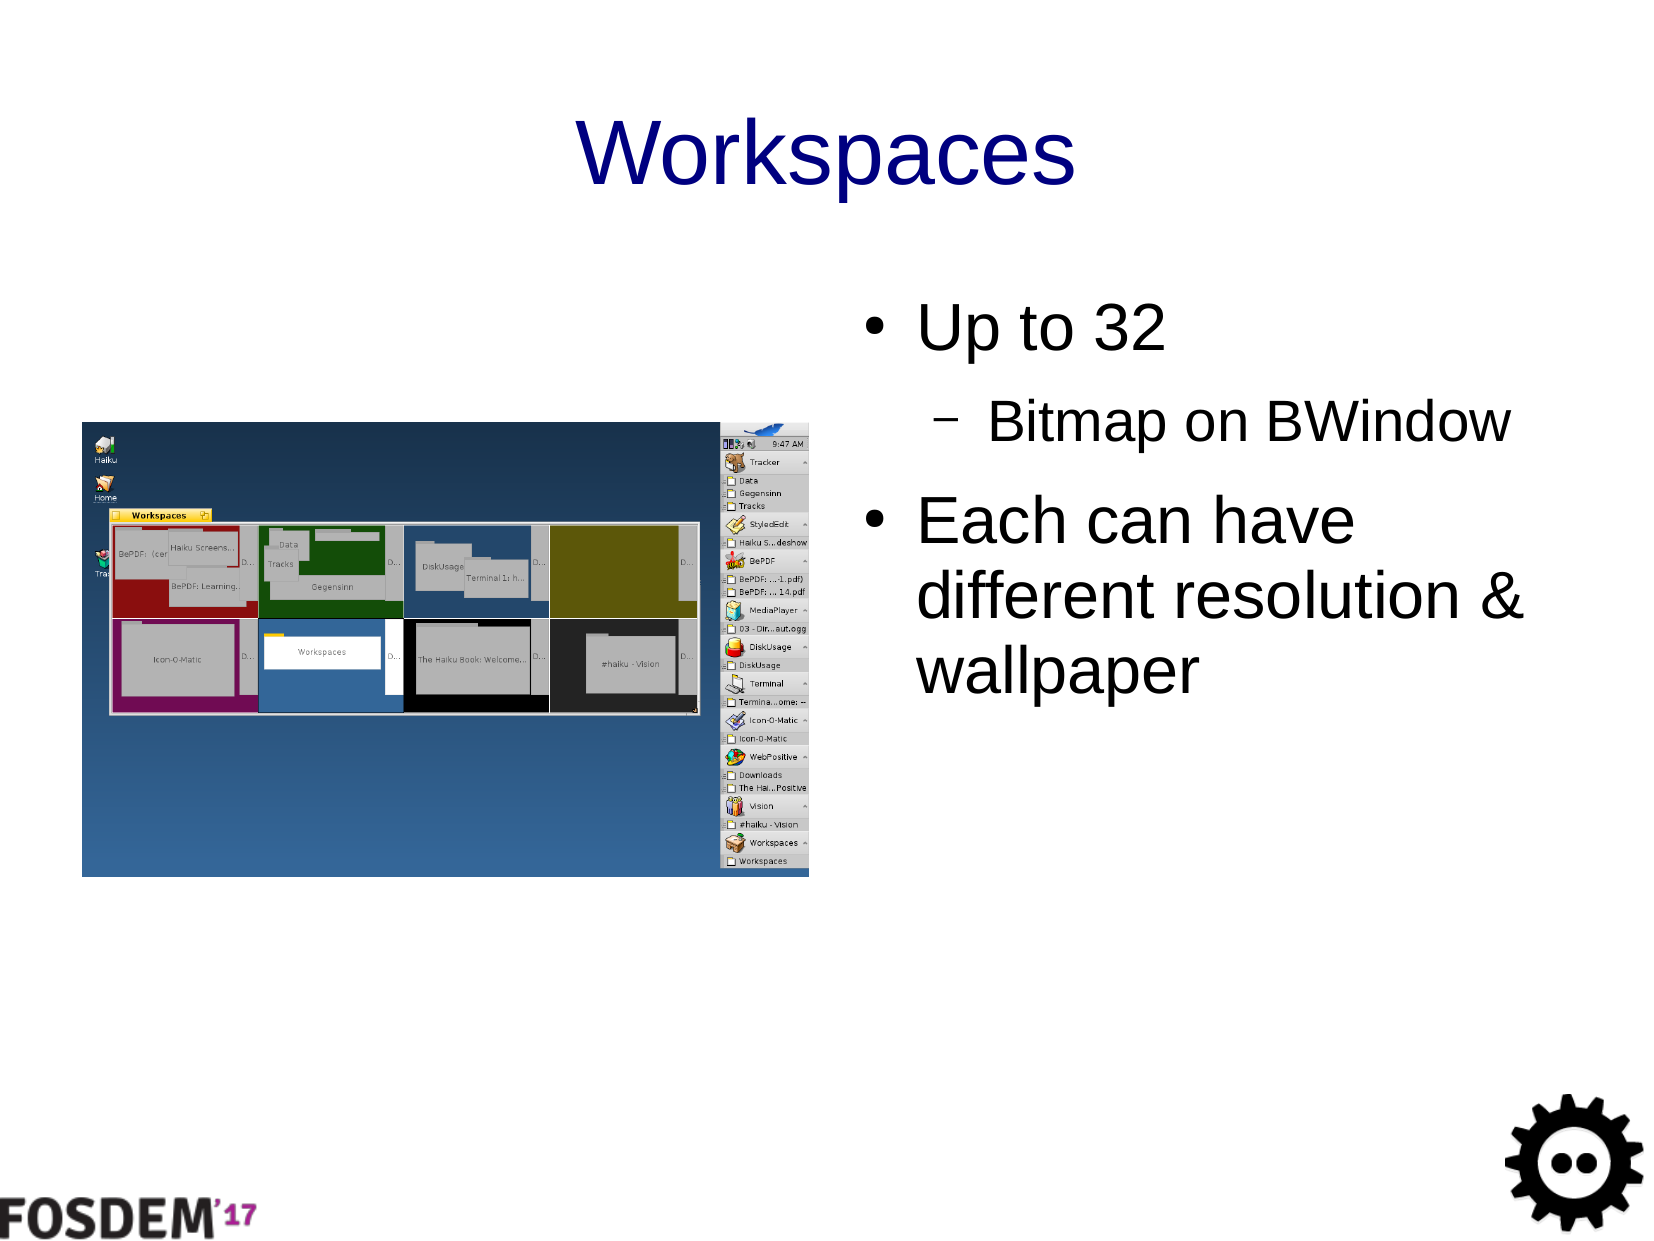

# Workspaces
Up to 32
Bitmap on BWindow
Each can have different resolution & wallpaper